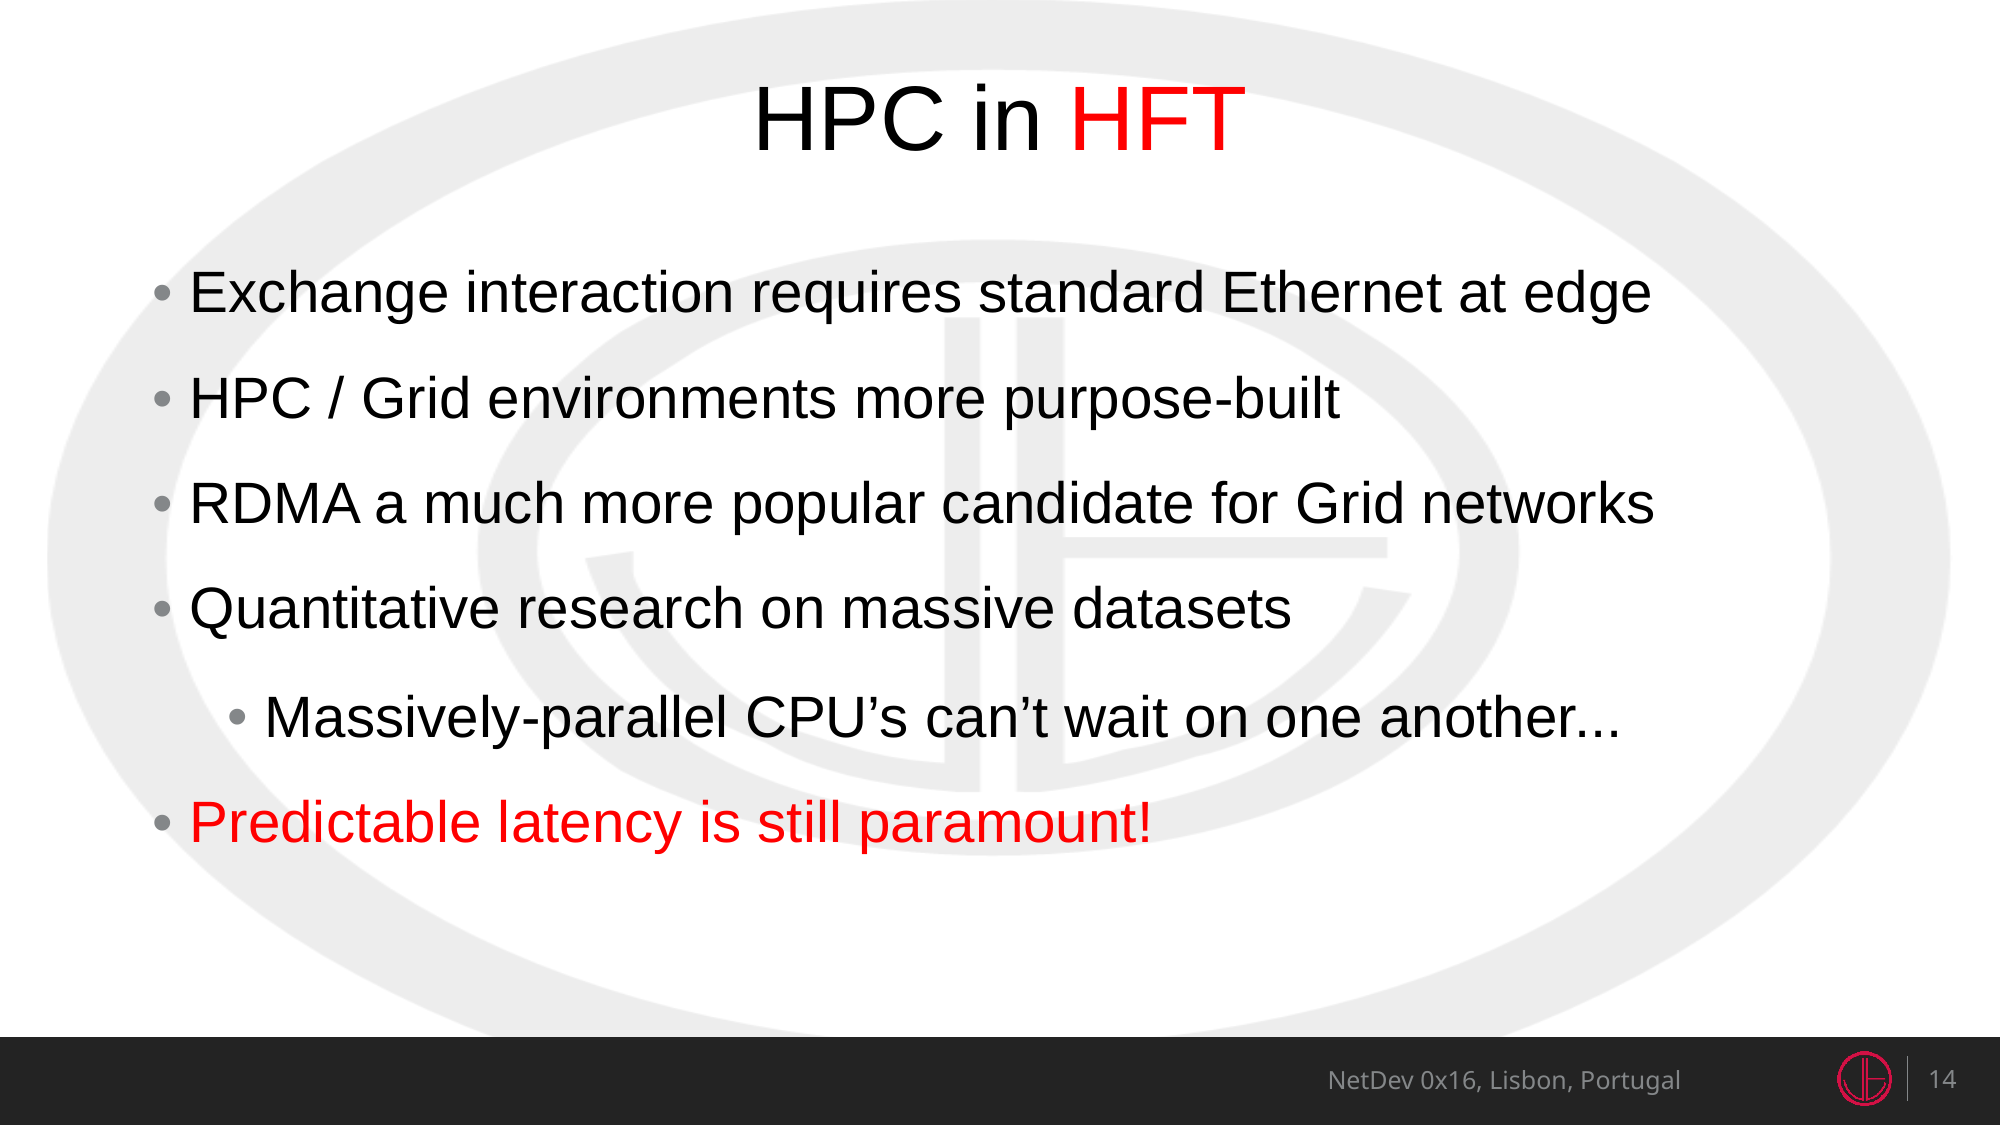

# HPC in HFT
Exchange interaction requires standard Ethernet at edge
HPC / Grid environments more purpose-built
RDMA a much more popular candidate for Grid networks
Quantitative research on massive datasets
Massively-parallel CPU’s can’t wait on one another...
Predictable latency is still paramount!
NetDev 0x16, Lisbon, Portugal